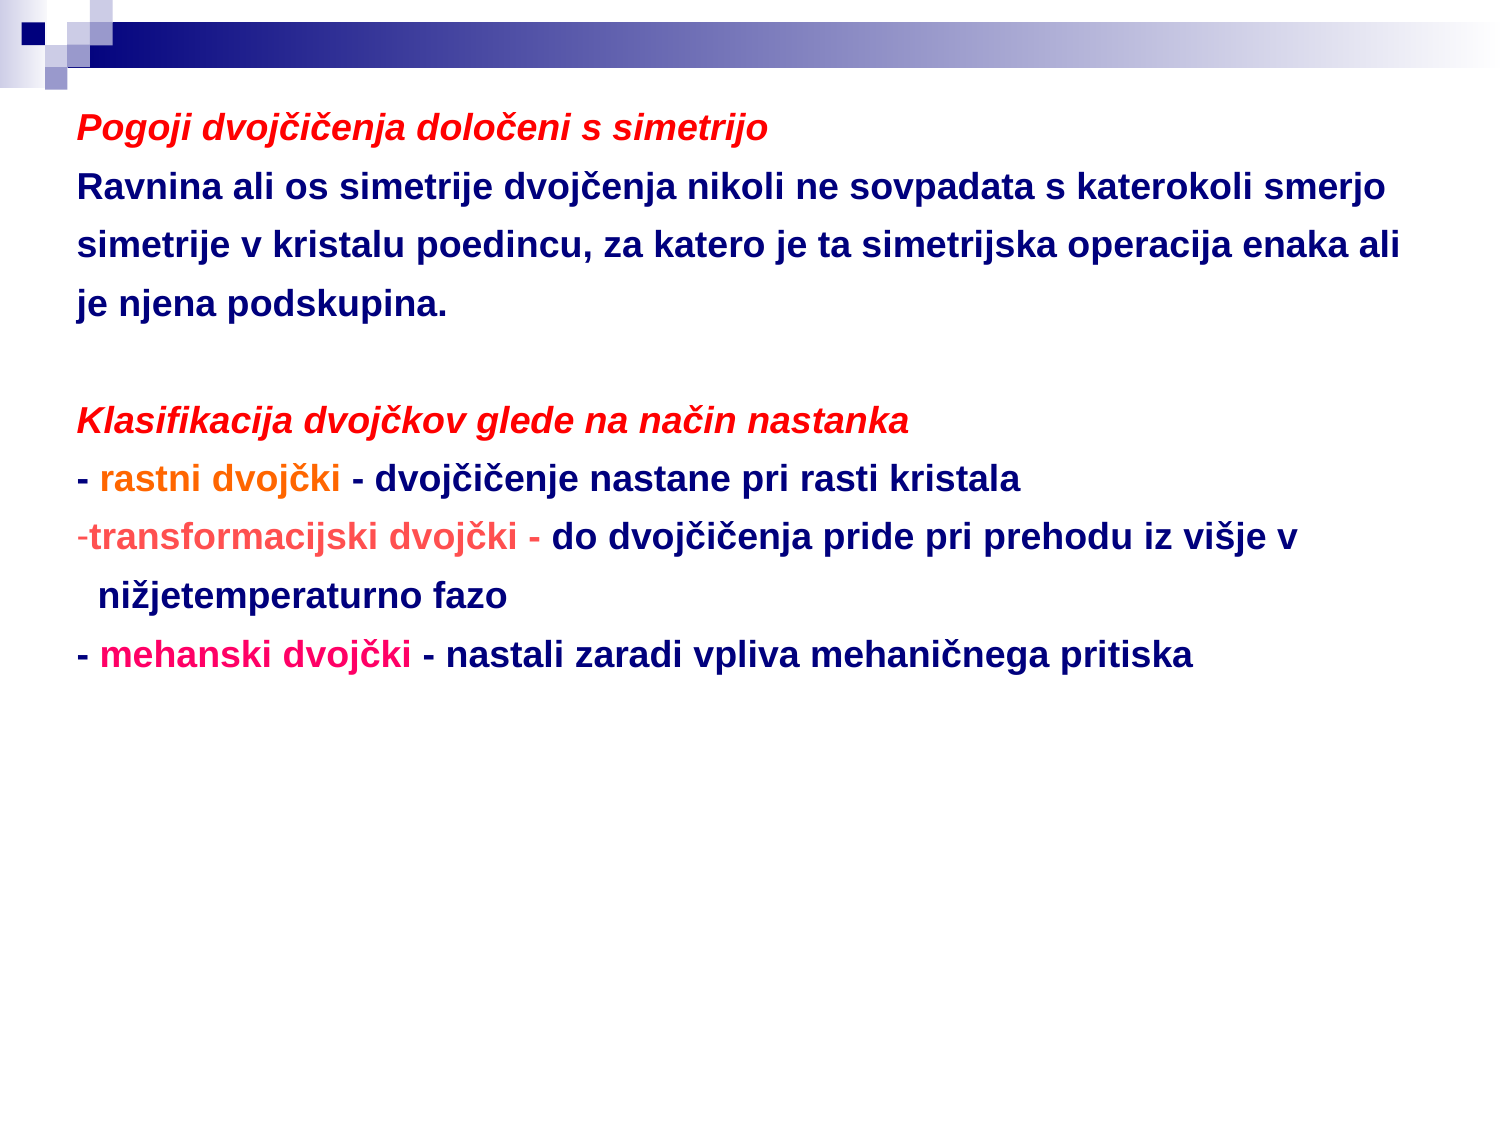

Pogoji dvojčičenja določeni s simetrijo
Ravnina ali os simetrije dvojčenja nikoli ne sovpadata s katerokoli smerjo
simetrije v kristalu poedincu, za katero je ta simetrijska operacija enaka ali
je njena podskupina.
Klasifikacija dvojčkov glede na način nastanka
- rastni dvojčki - dvojčičenje nastane pri rasti kristala
transformacijski dvojčki - do dvojčičenja pride pri prehodu iz višje v
 nižjetemperaturno fazo
- mehanski dvojčki - nastali zaradi vpliva mehaničnega pritiska